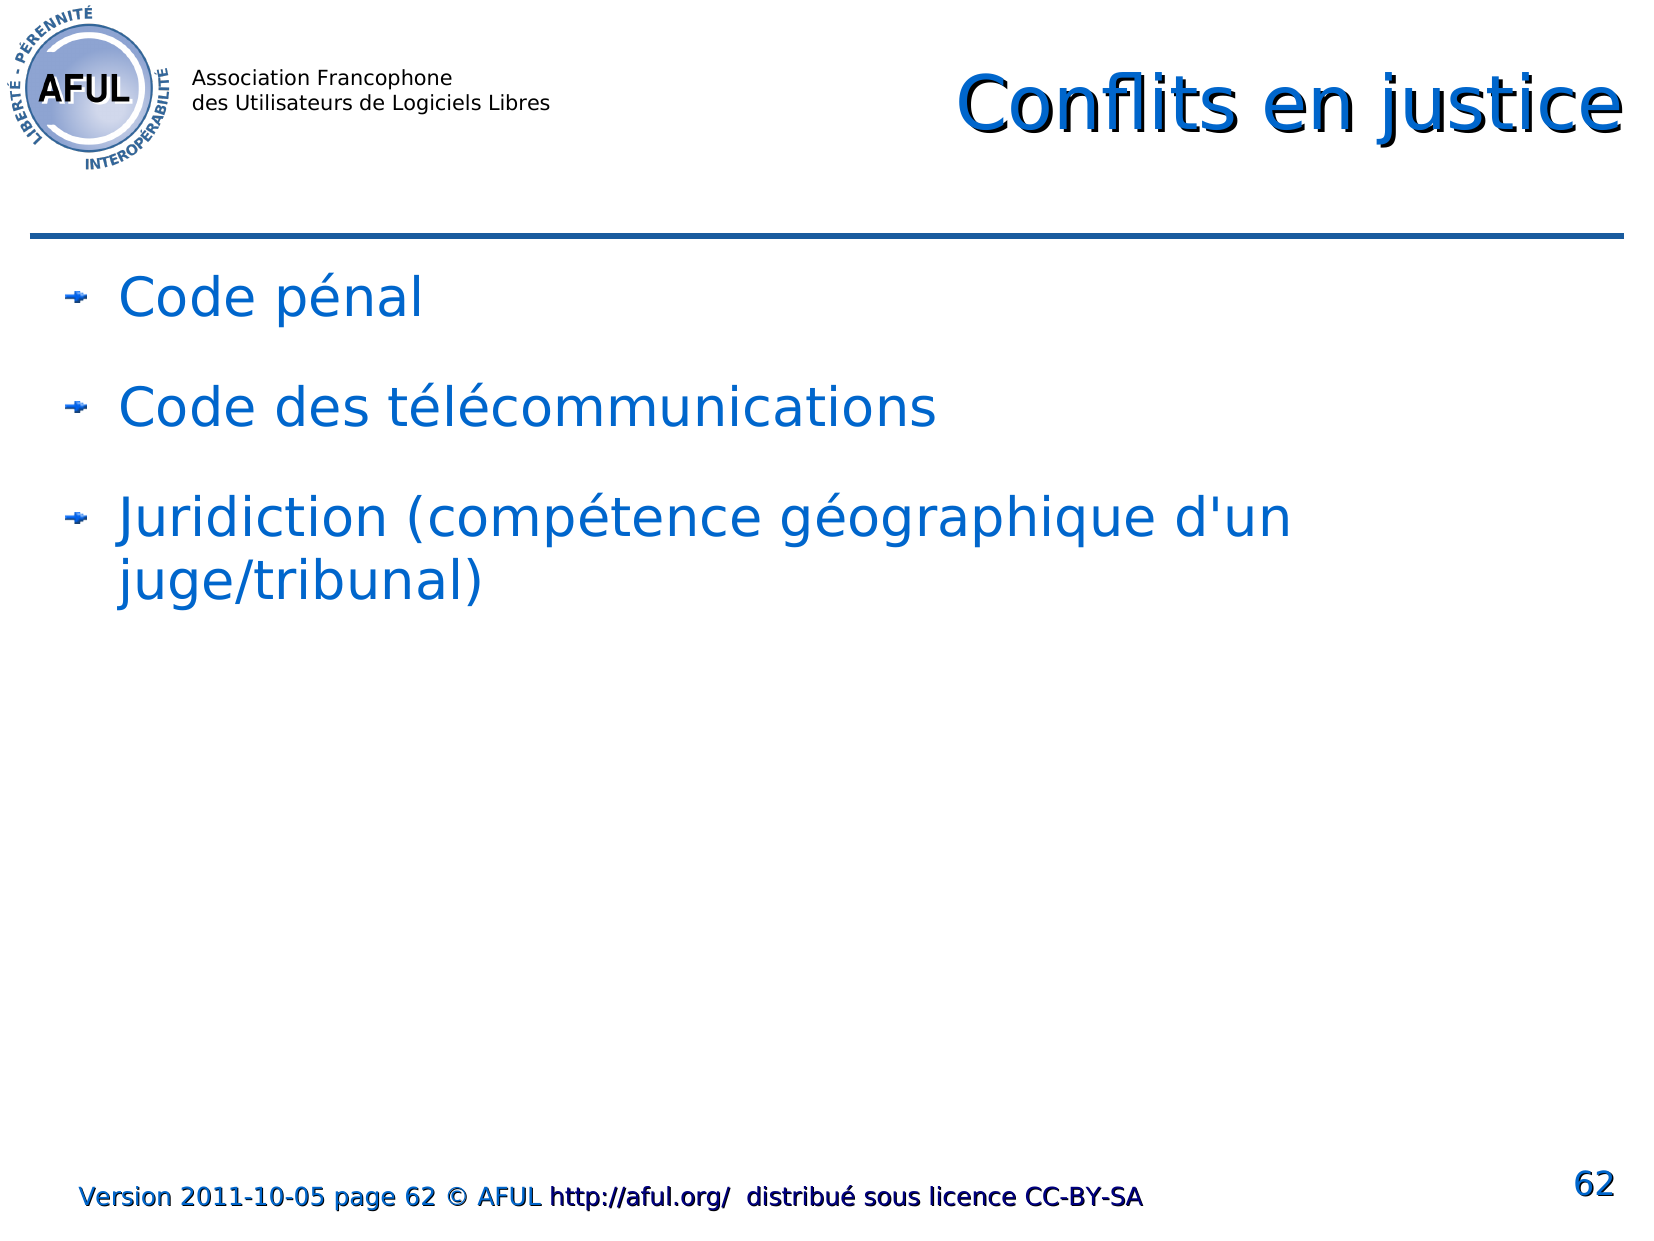

# Conflits en justice
Code pénal
Code des télécommunications
Juridiction (compétence géographique d'un juge/tribunal)